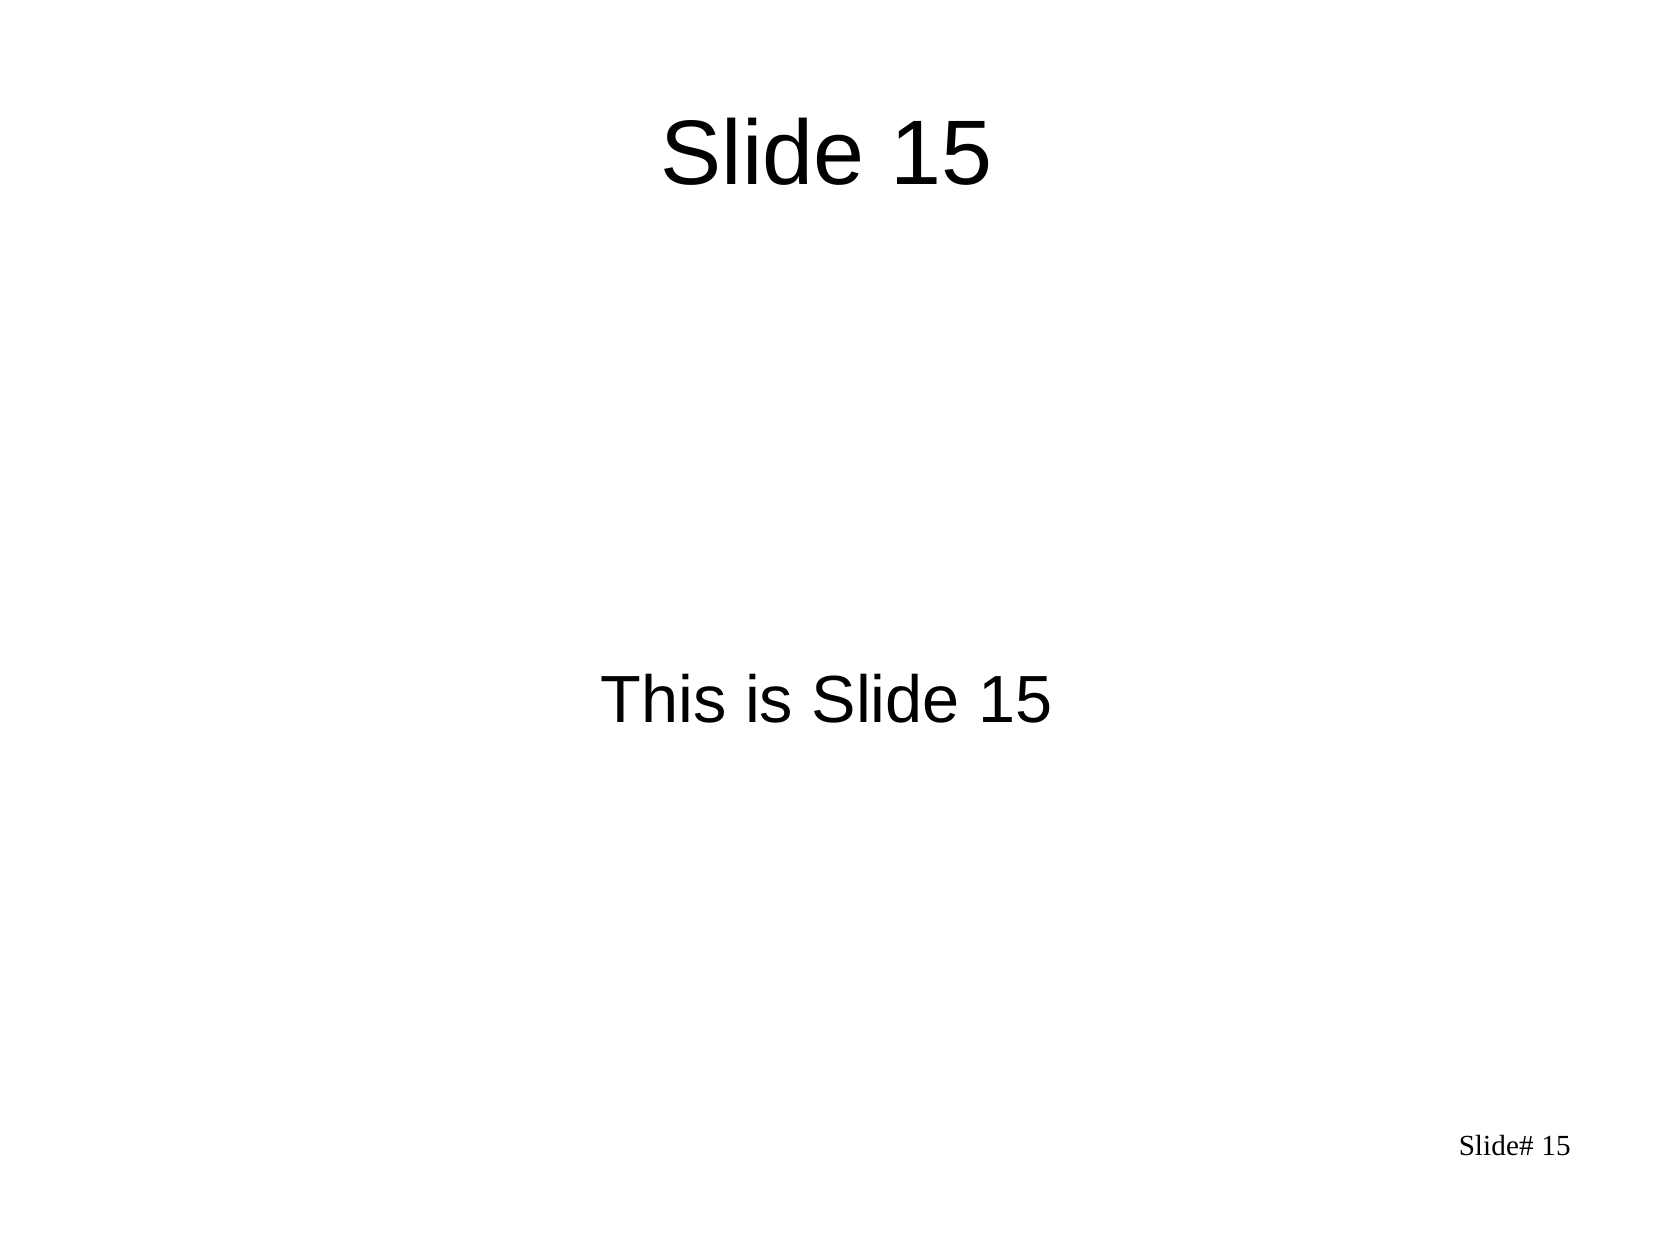

# Slide 15
This is Slide 15
15